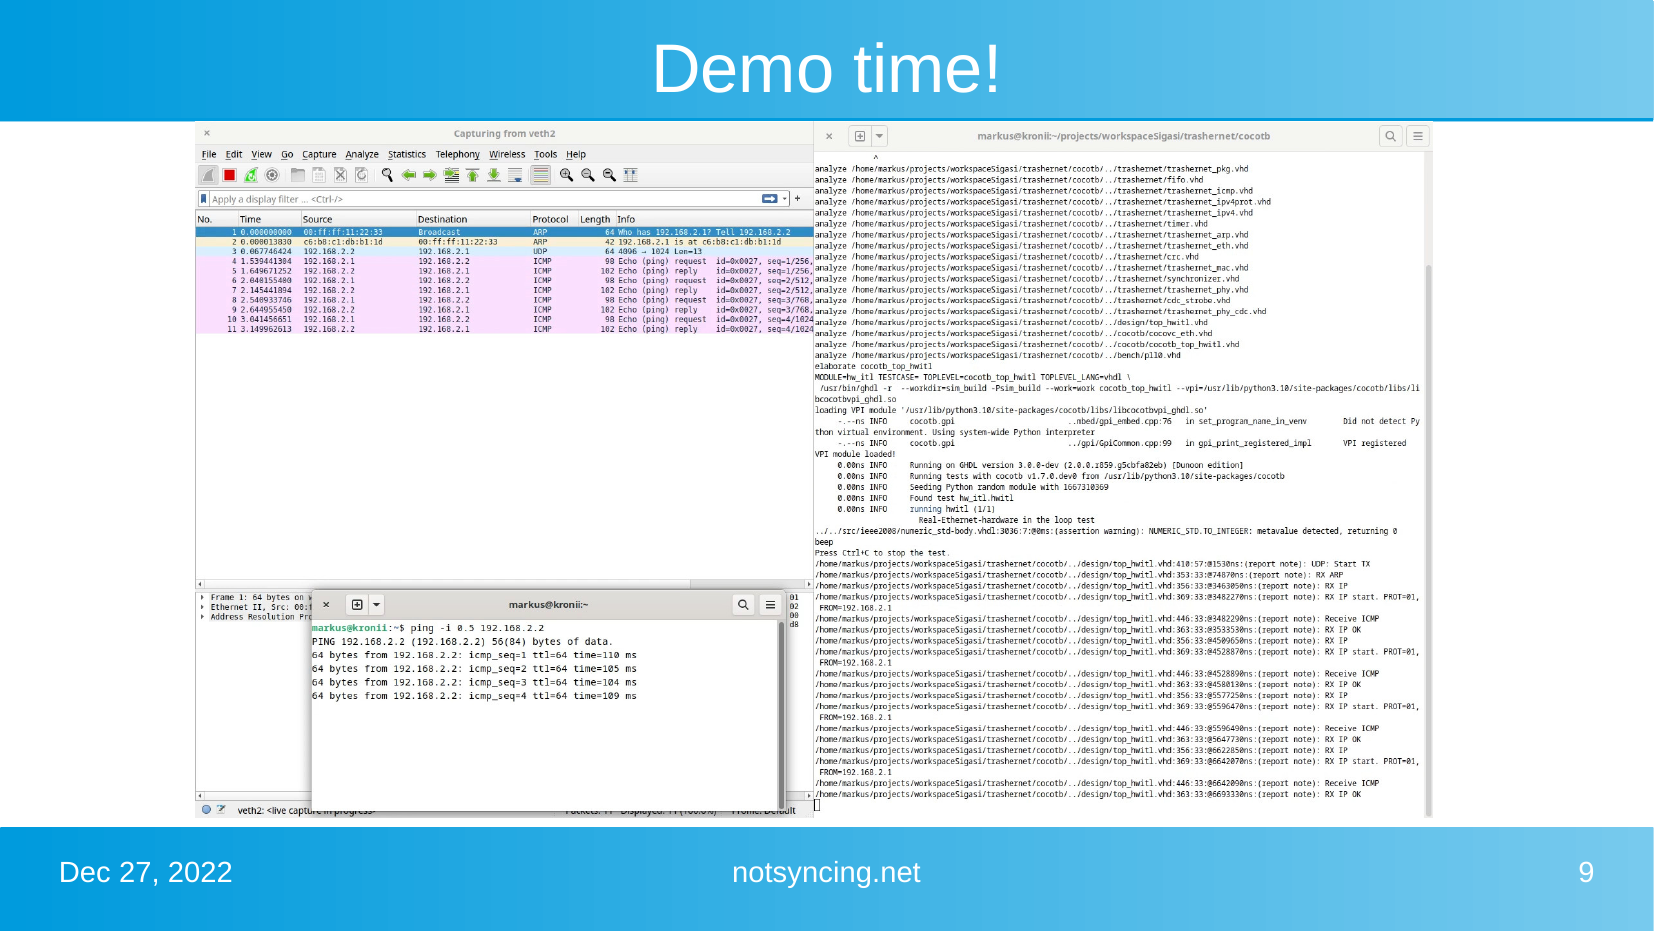

# Demo time!
Dec 27, 2022
notsyncing.net
9